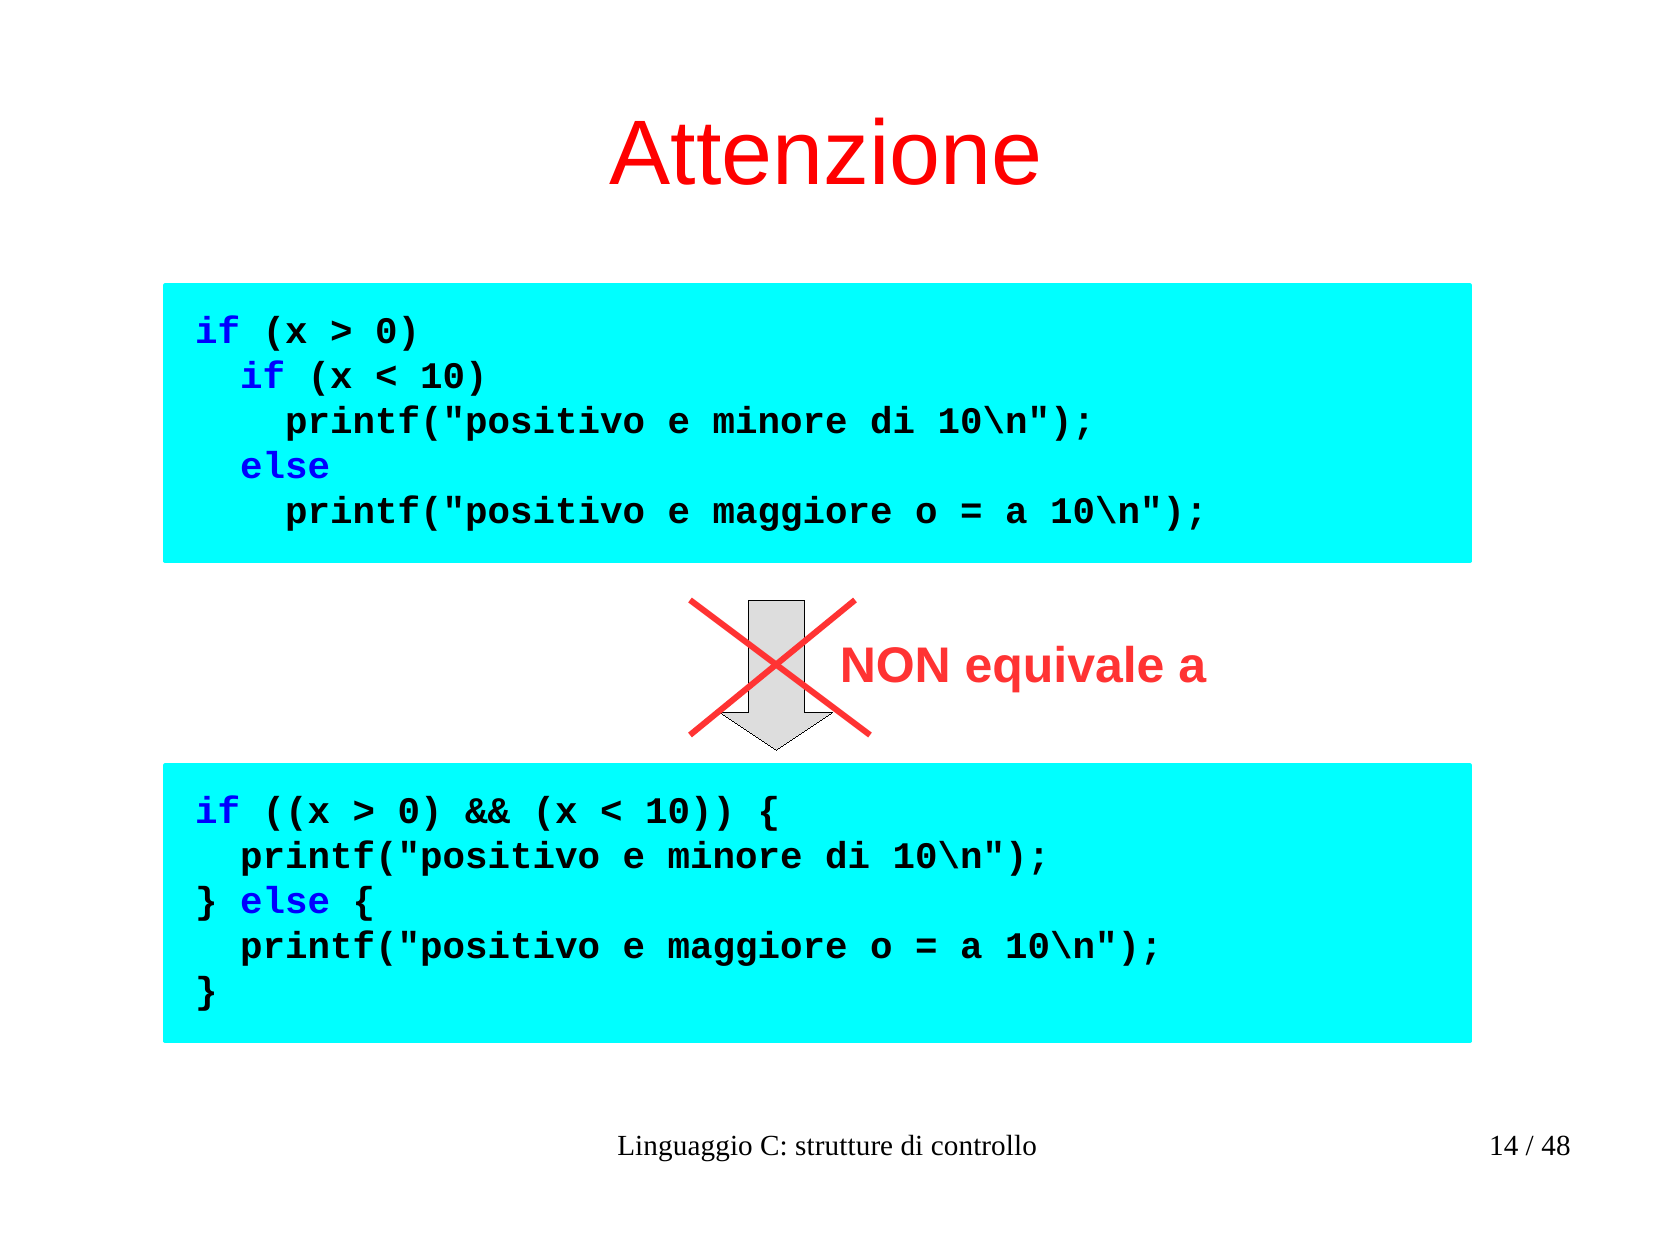

# Attenzione
if (x > 0)
 if (x < 10)
 printf("positivo e minore di 10\n");
 else
 printf("positivo e maggiore o = a 10\n");
NON equivale a
if ((x > 0) && (x < 10)) {
 printf("positivo e minore di 10\n");
} else {
 printf("positivo e maggiore o = a 10\n");
}
Linguaggio C: strutture di controllo
14